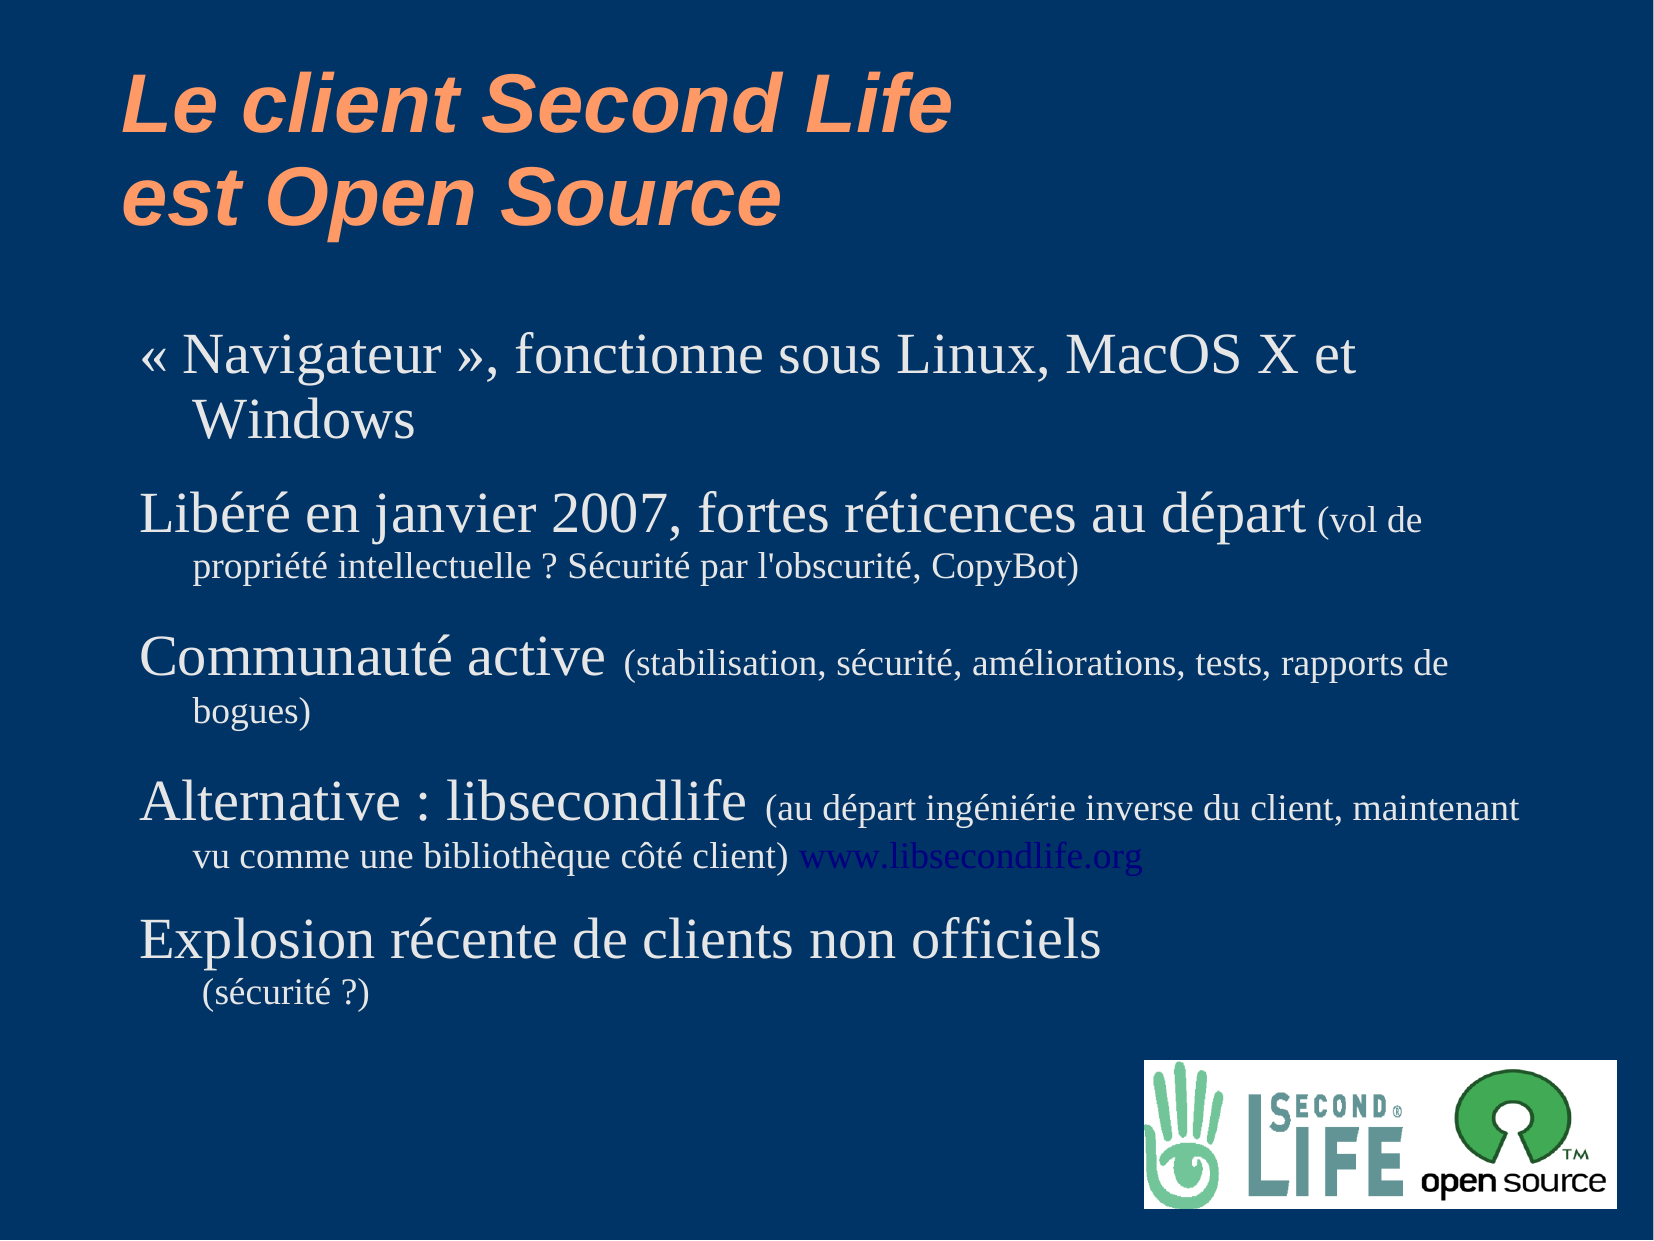

# Le client Second Life est Open Source
« Navigateur », fonctionne sous Linux, MacOS X et Windows
Libéré en janvier 2007, fortes réticences au départ (vol de propriété intellectuelle ? Sécurité par l'obscurité, CopyBot)
Communauté active (stabilisation, sécurité, améliorations, tests, rapports de bogues)
Alternative : libsecondlife (au départ ingéniérie inverse du client, maintenant vu comme une bibliothèque côté client) www.libsecondlife.org
Explosion récente de clients non officiels
 (sécurité ?)